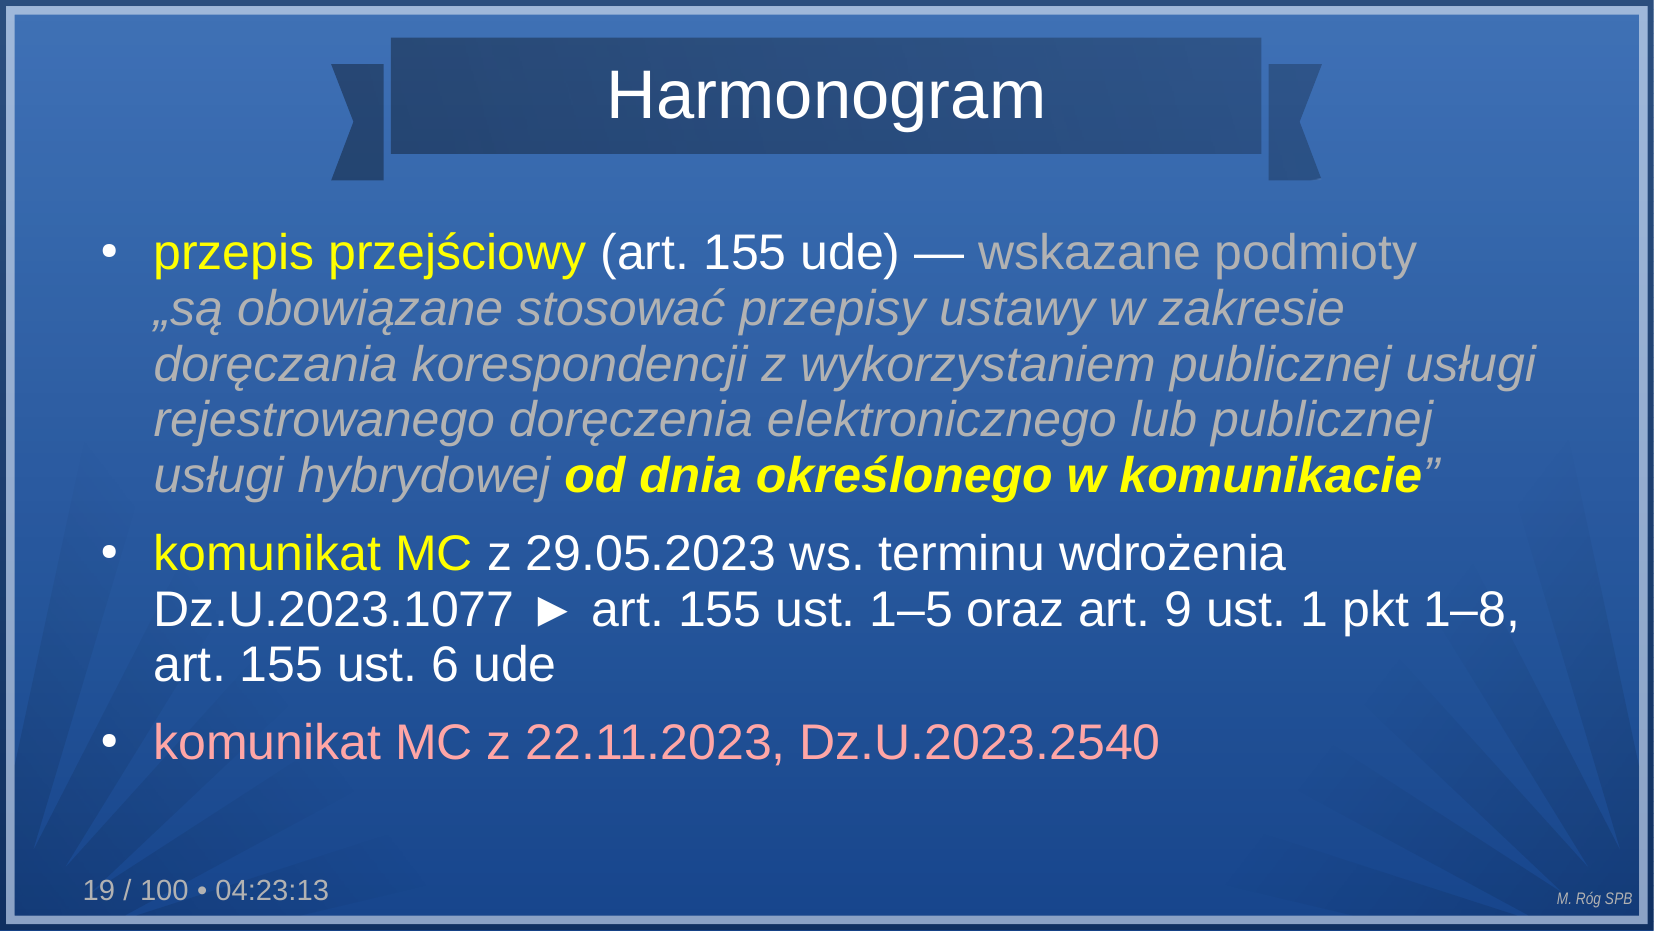

# Harmonogram
przepis przejściowy (art. 155 ude) — wskazane podmioty „są obowiązane stosować przepisy ustawy w zakresie doręczania korespondencji z wykorzystaniem publicznej usługi rejestrowanego doręczenia elektronicznego lub publicznej usługi hybrydowej od dnia określonego w komunikacie”
komunikat MC z 29.05.2023 ws. terminu wdrożenia Dz.U.2023.1077 ► art. 155 ust. 1–5 oraz art. 9 ust. 1 pkt 1–8, art. 155 ust. 6 ude
komunikat MC z 22.11.2023, Dz.U.2023.2540